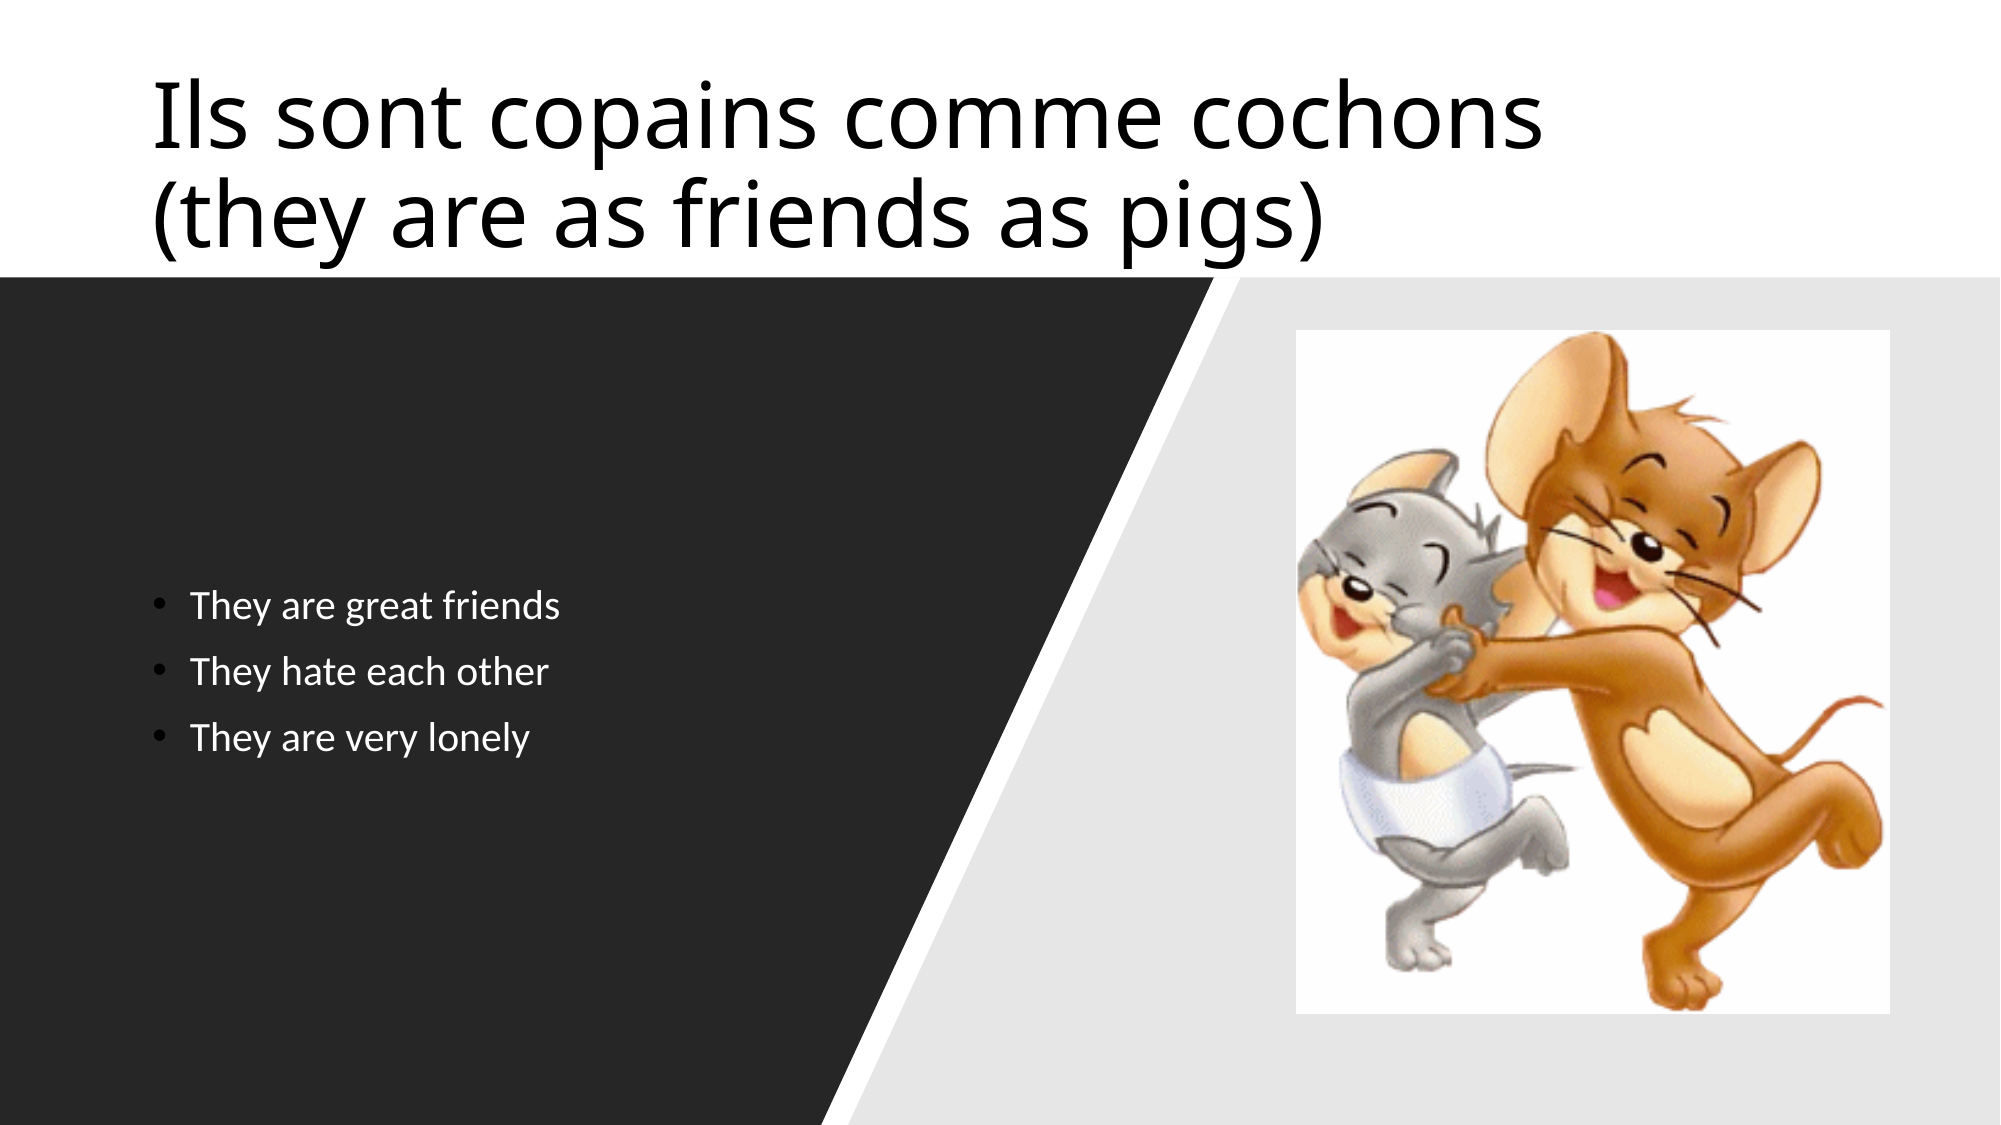

# Ils sont copains comme cochons (they are as friends as pigs)
They are great friends
They hate each other
They are very lonely